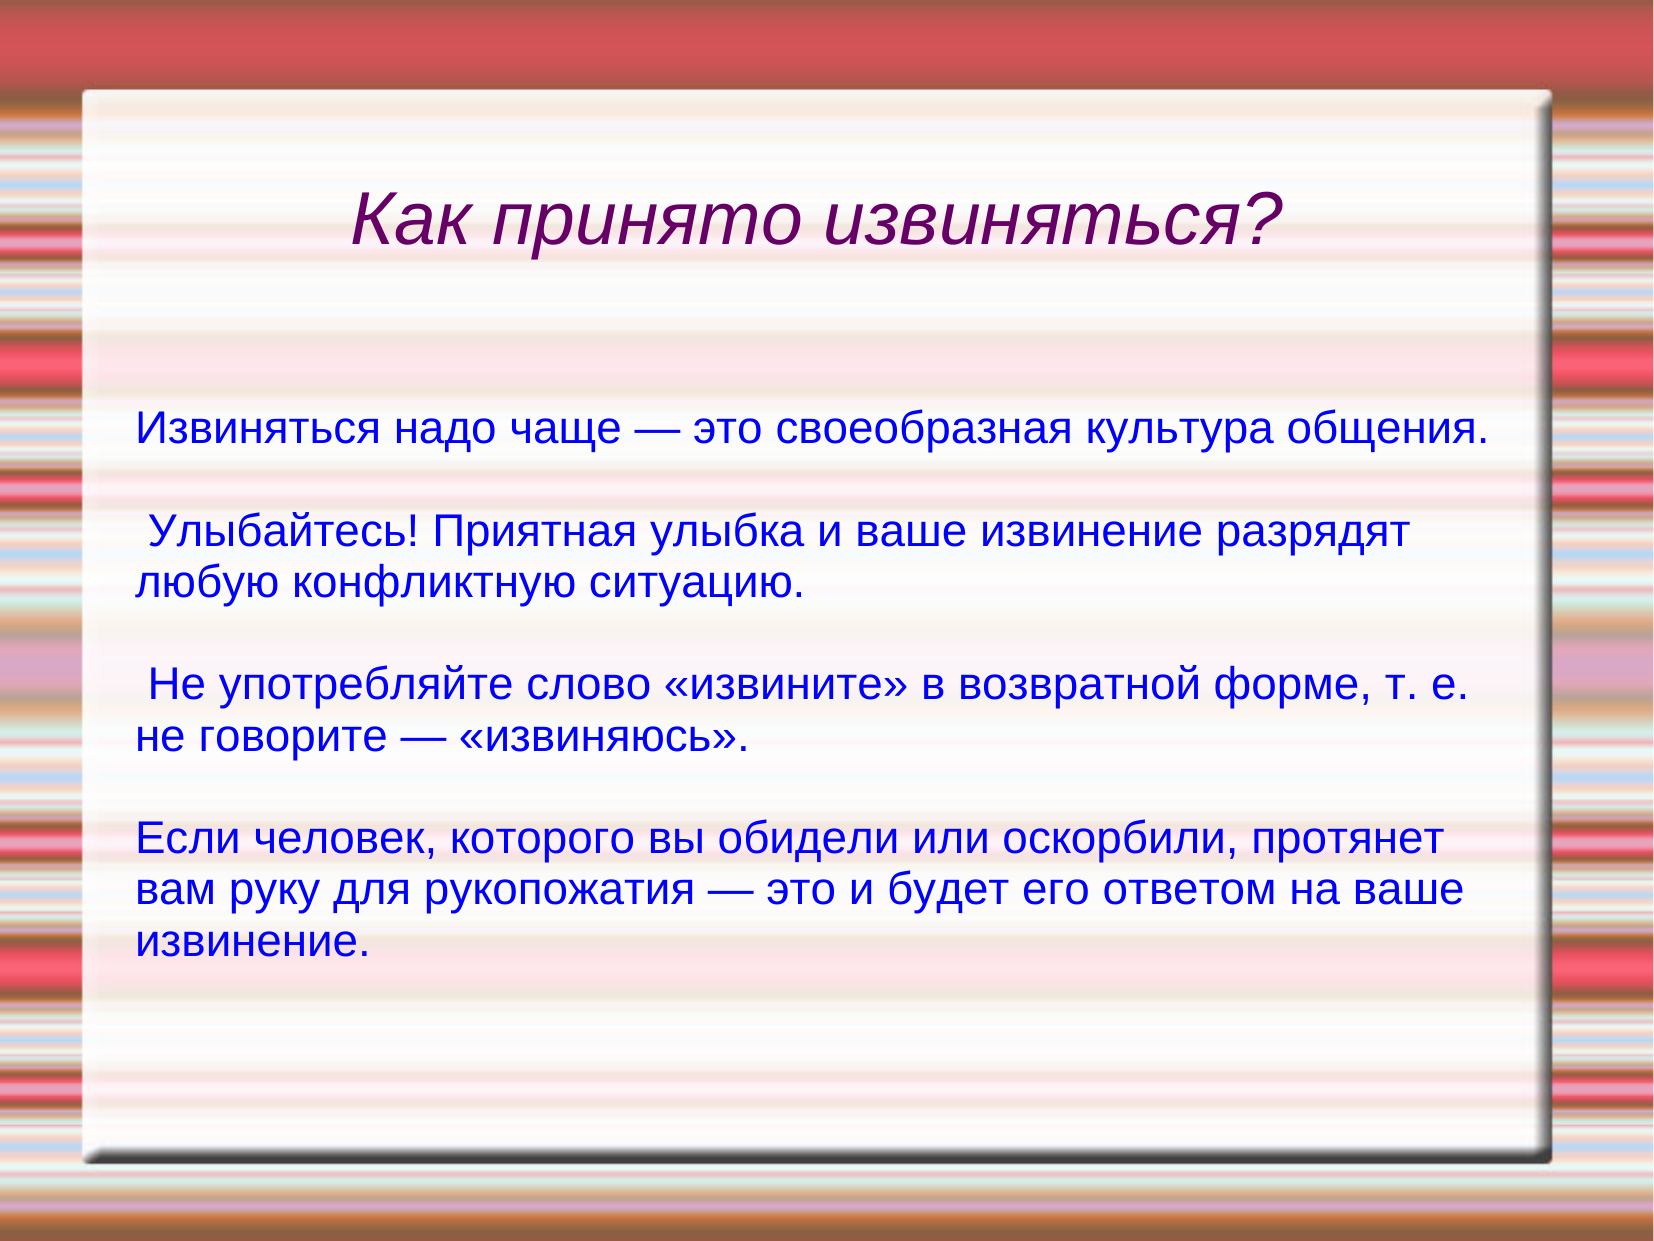

Как принято извиняться?
# Извиняться надо чаще — это своеобразная культура общения.
 Улыбайтесь! Приятная улыбка и ваше извинение разрядят любую конфликтную ситуацию.
 Не употребляйте слово «извините» в возвратной форме, т. е. не говорите — «извиняюсь».
Если человек, которого вы обидели или оскорбили, протянет вам руку для рукопожатия — это и будет его ответом на ваше извинение.